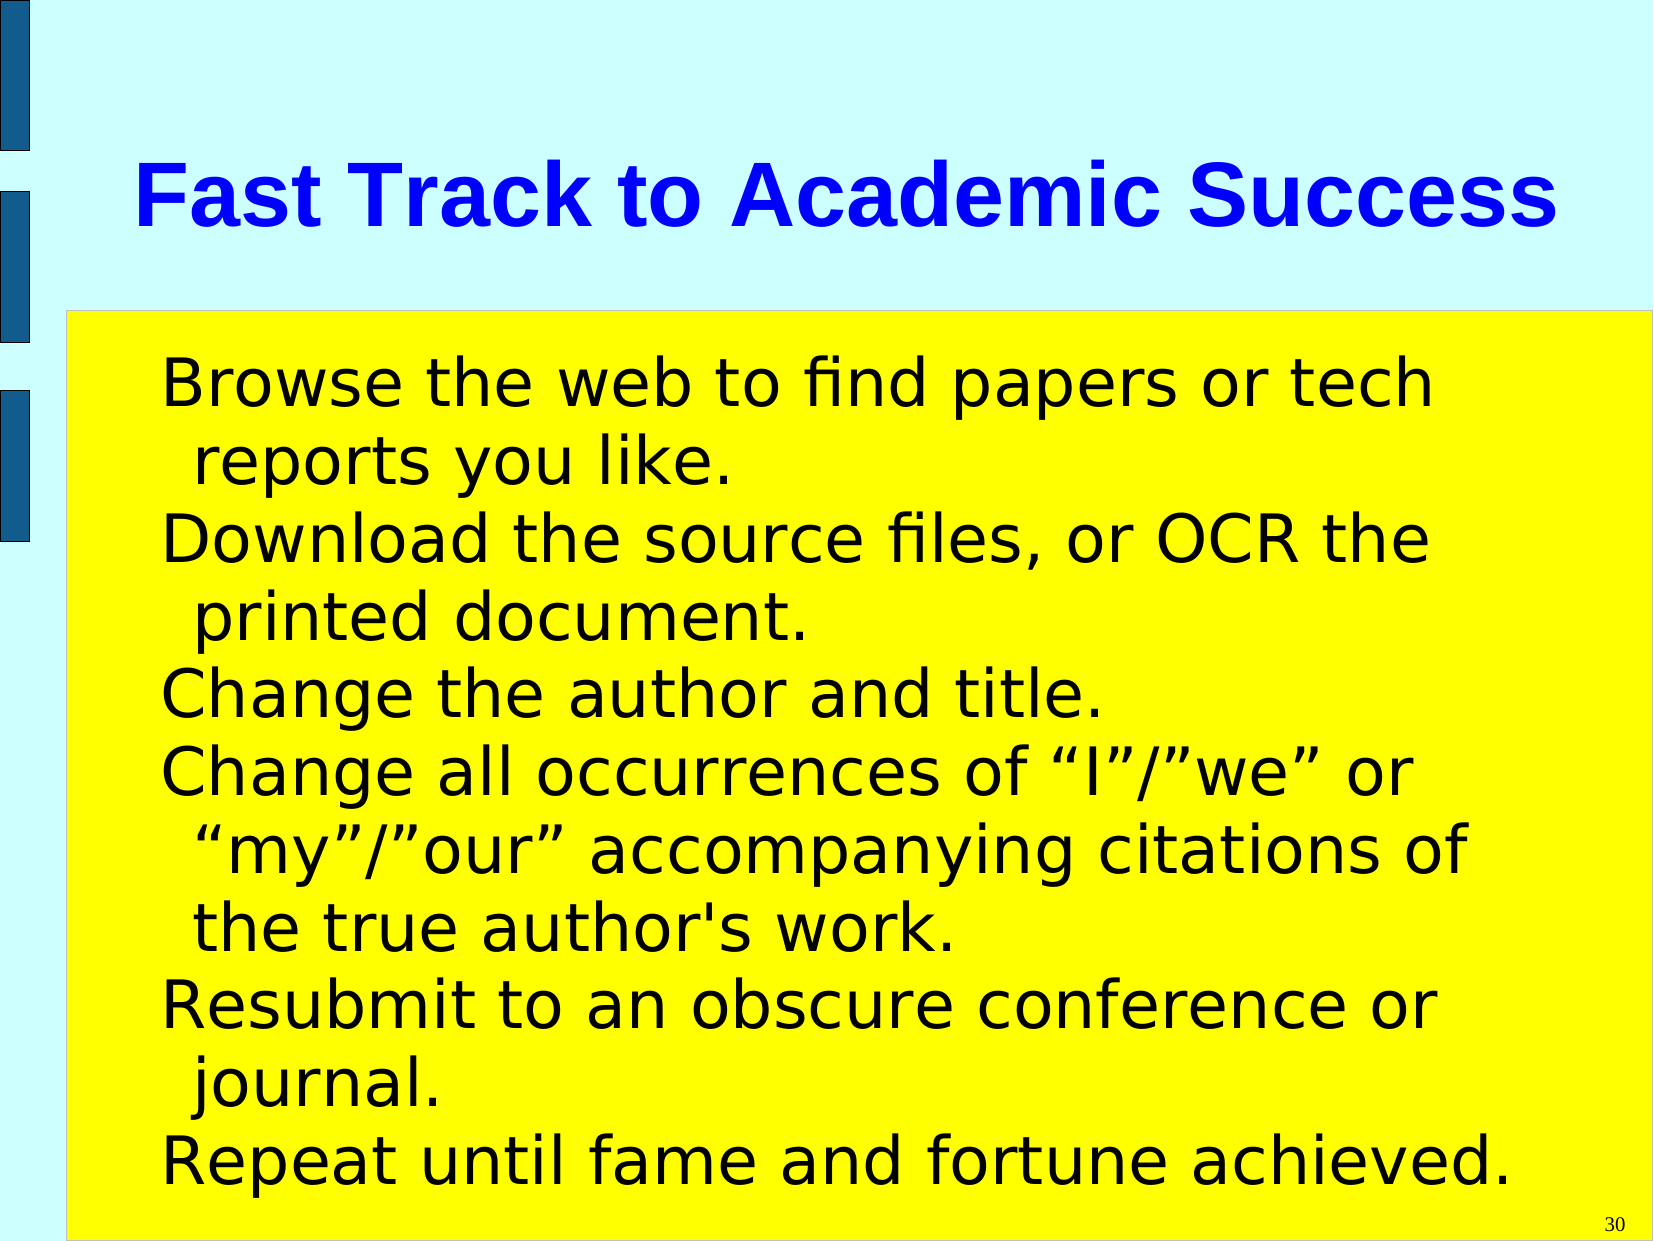

# Fast Track to Academic Success
 Browse the web to find papers or tech reports you like.
 Download the source files, or OCR the printed document.
 Change the author and title.
 Change all occurrences of “I”/”we” or “my”/”our” accompanying citations of the true author's work.
 Resubmit to an obscure conference or journal.
 Repeat until fame and fortune achieved.